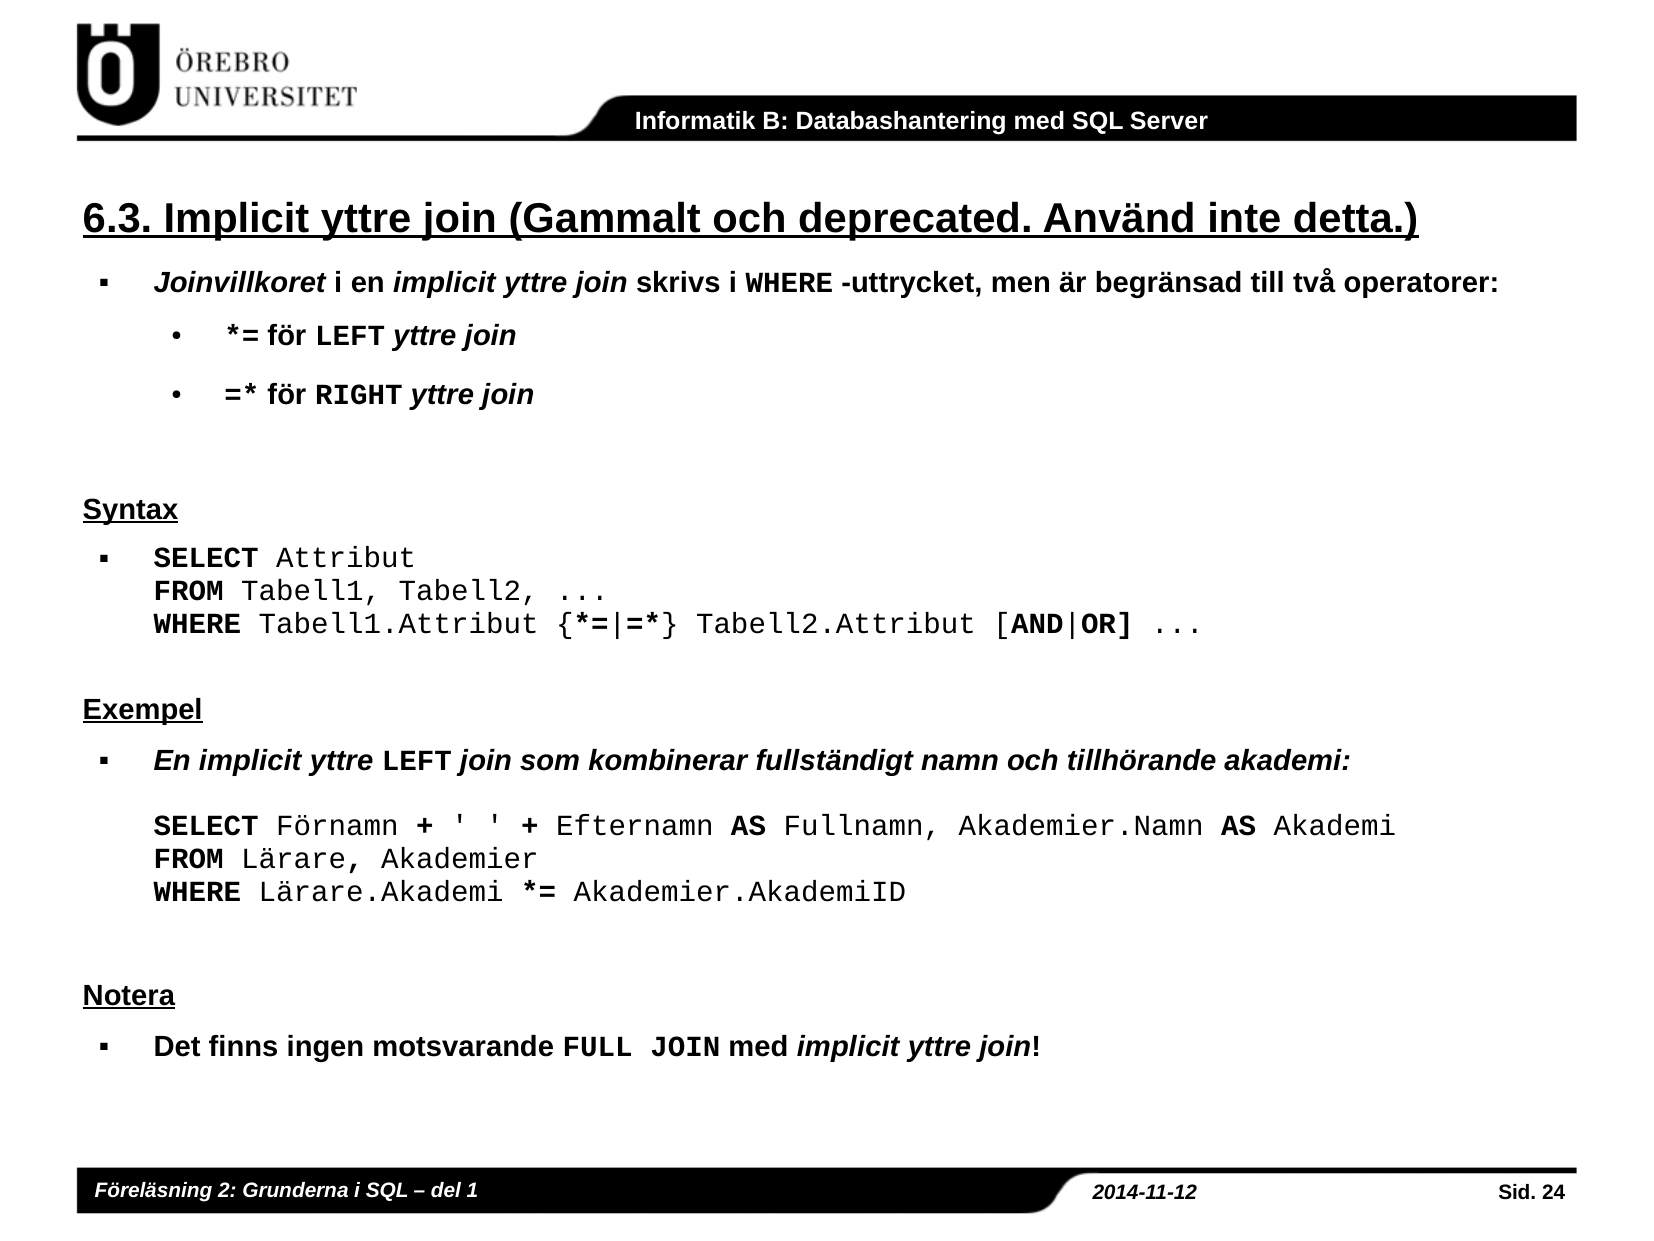

# 6.3. Implicit yttre join (Gammalt och deprecated. Använd inte detta.)
Joinvillkoret i en implicit yttre join skrivs i WHERE -uttrycket, men är begränsad till två operatorer:
*= för LEFT yttre join
=* för RIGHT yttre join
Syntax
SELECT Attribut
FROM Tabell1, Tabell2, ...
WHERE Tabell1.Attribut {*=|=*} Tabell2.Attribut [AND|OR] ...
Exempel
En implicit yttre LEFT join som kombinerar fullständigt namn och tillhörande akademi:
SELECT Förnamn + ' ' + Efternamn AS Fullnamn, Akademier.Namn AS Akademi
FROM Lärare, Akademier
WHERE Lärare.Akademi *= Akademier.AkademiID
Notera
Det finns ingen motsvarande FULL JOIN med implicit yttre join!
Föreläsning 2: Grunderna i SQL – del 1
2014-11-12
24